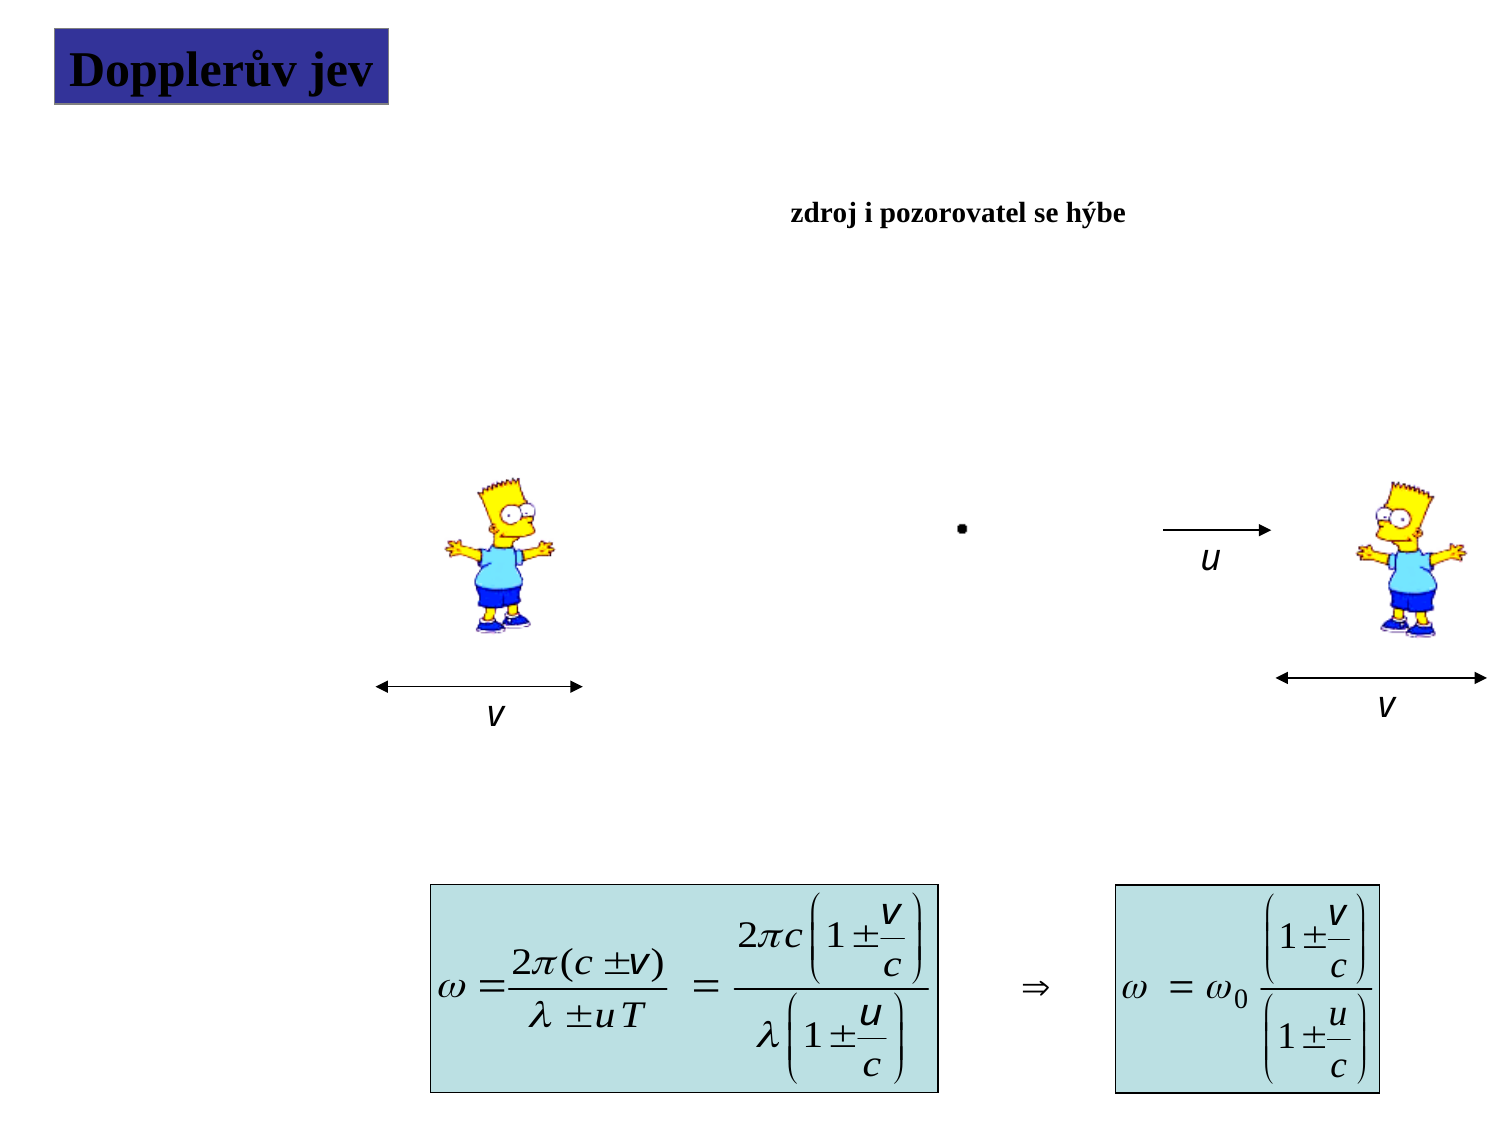

Dopplerův jev
zdroj i pozorovatel se hýbe